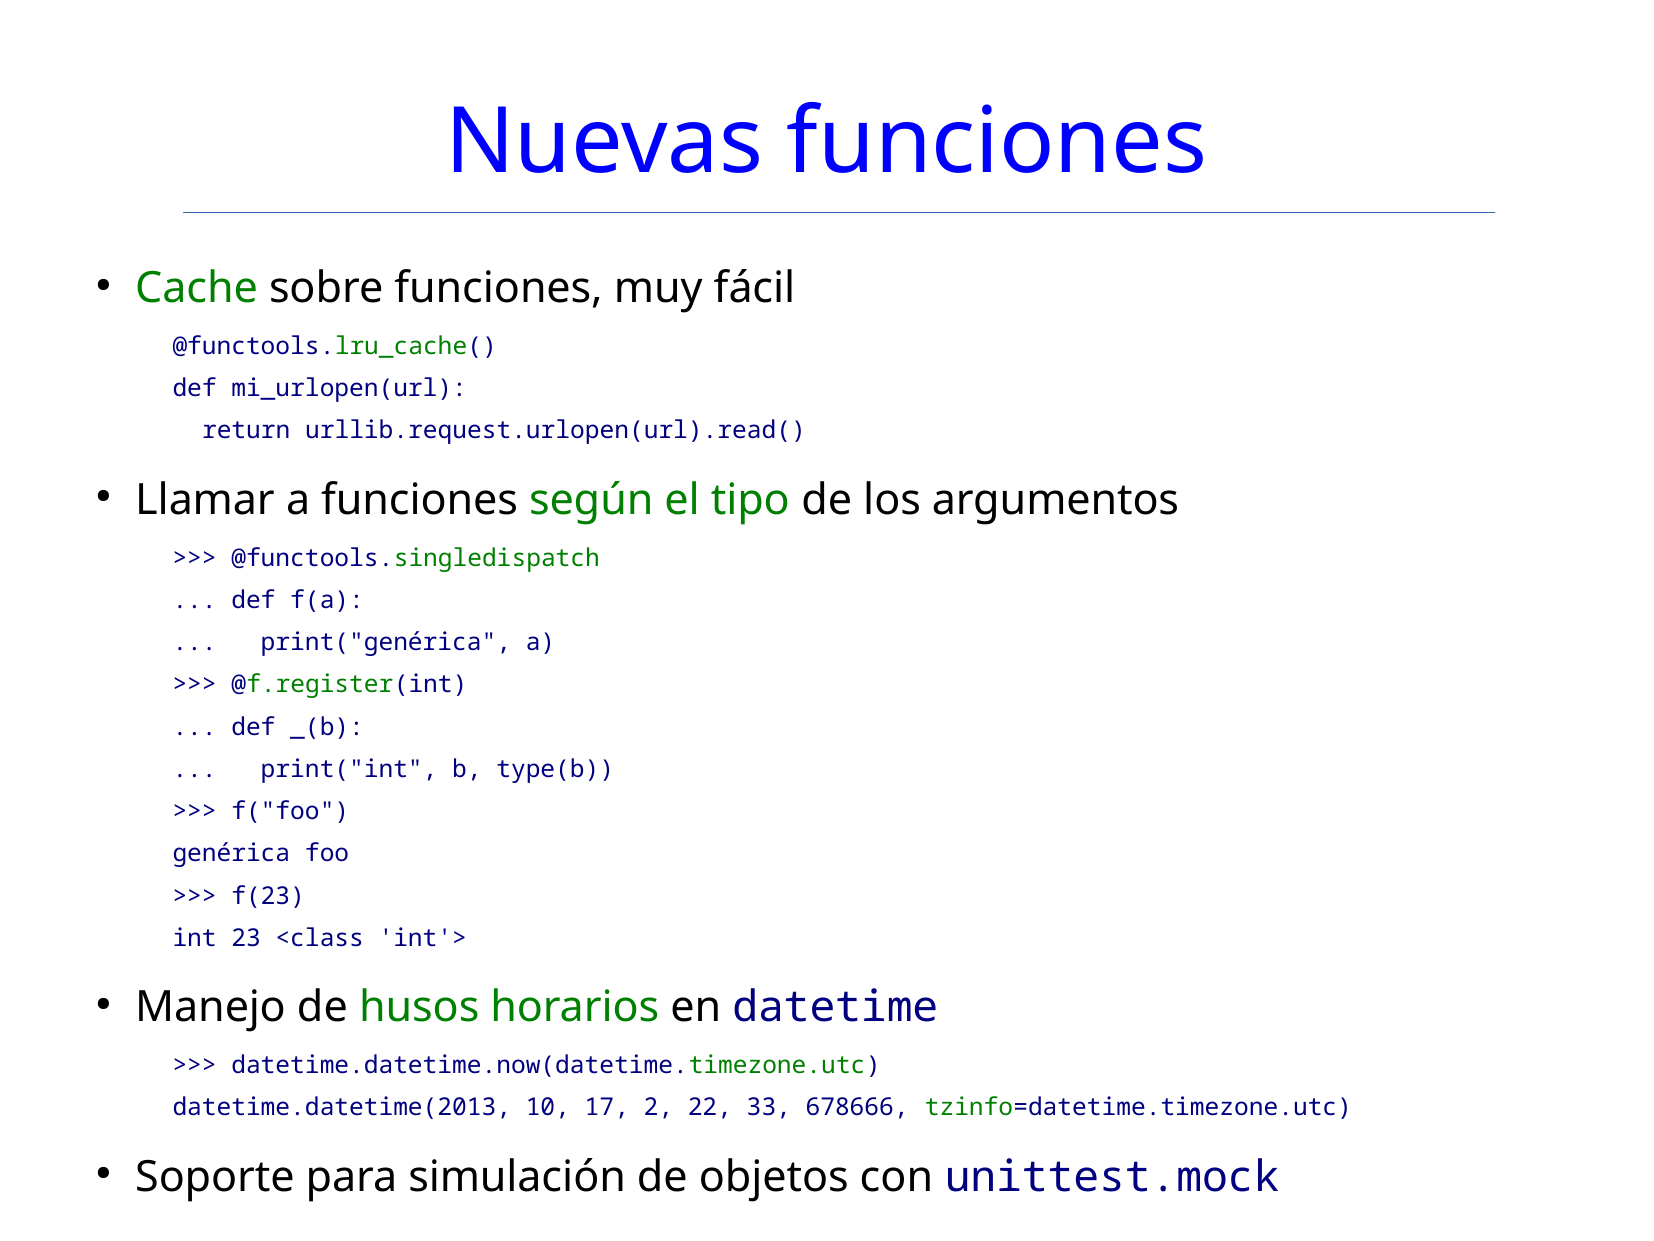

# Nuevas funciones
Cache sobre funciones, muy fácil
@functools.lru_cache()
def mi_urlopen(url):
 return urllib.request.urlopen(url).read()
Llamar a funciones según el tipo de los argumentos
>>> @functools.singledispatch
... def f(a):
... print("genérica", a)
>>> @f.register(int)
... def _(b):
... print("int", b, type(b))
>>> f("foo")
genérica foo
>>> f(23)
int 23 <class 'int'>
Manejo de husos horarios en datetime
>>> datetime.datetime.now(datetime.timezone.utc)
datetime.datetime(2013, 10, 17, 2, 22, 33, 678666, tzinfo=datetime.timezone.utc)
Soporte para simulación de objetos con unittest.mock